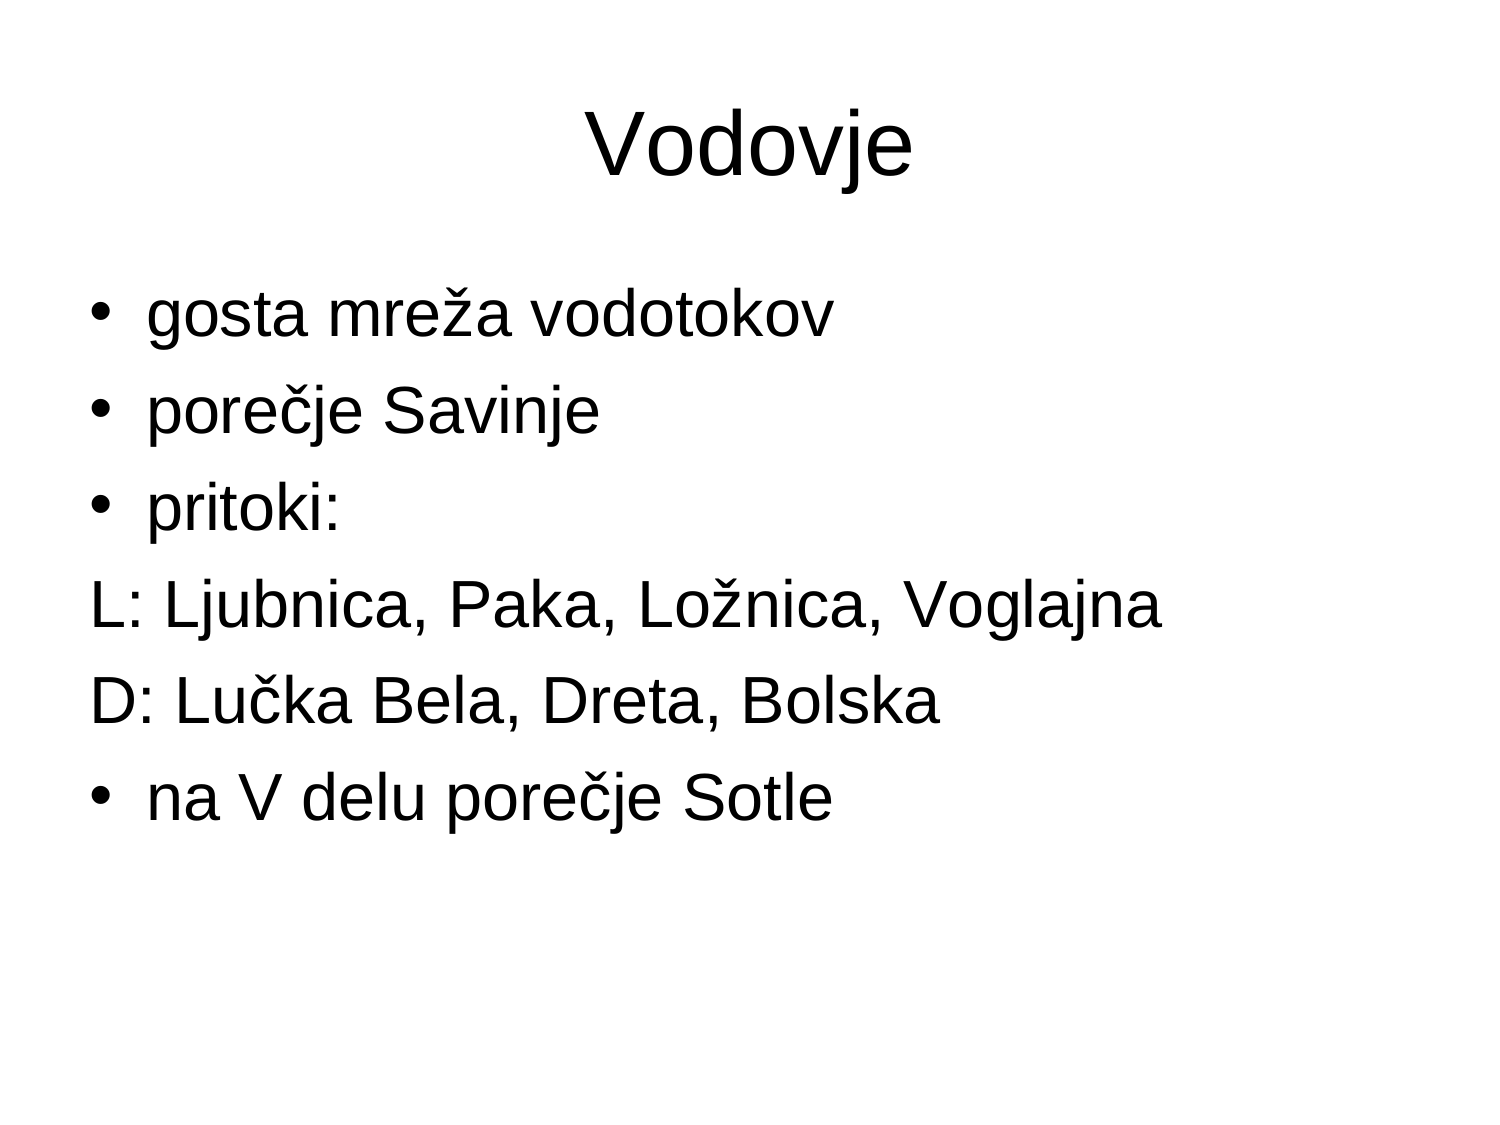

# Vodovje
gosta mreža vodotokov
porečje Savinje
pritoki:
L: Ljubnica, Paka, Ložnica, Voglajna
D: Lučka Bela, Dreta, Bolska
na V delu porečje Sotle